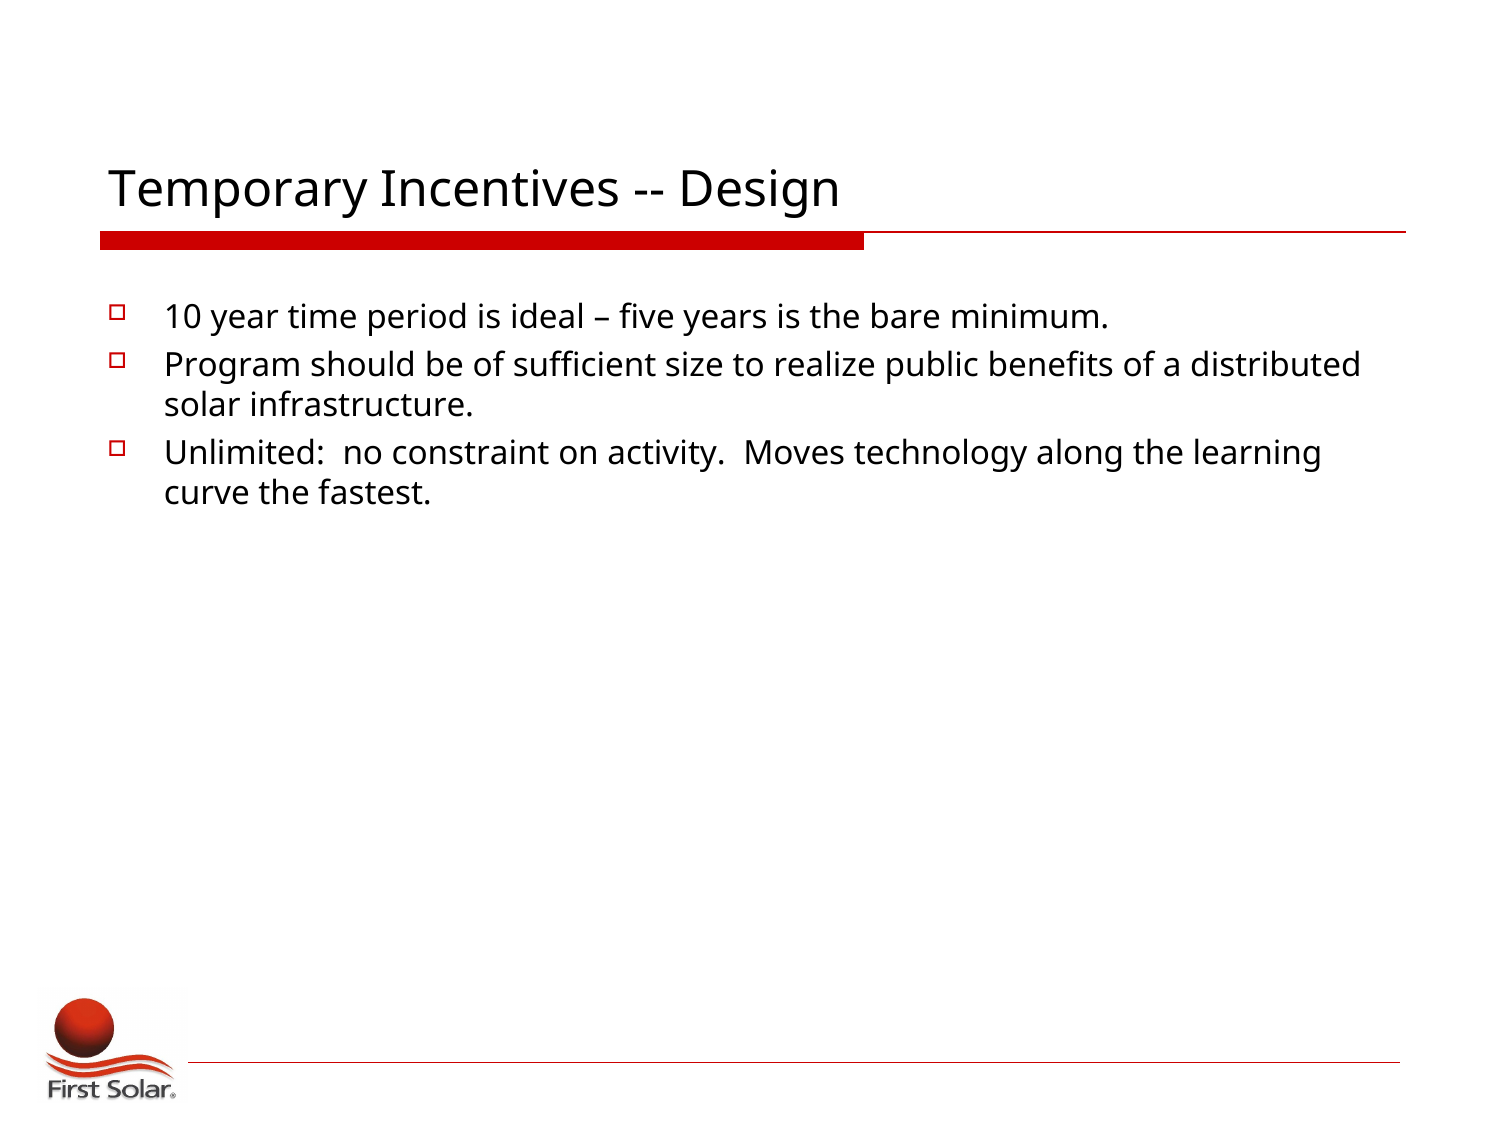

# Temporary Incentives -- Design
10 year time period is ideal – five years is the bare minimum.
Program should be of sufficient size to realize public benefits of a distributed solar infrastructure.
Unlimited: no constraint on activity. Moves technology along the learning curve the fastest.